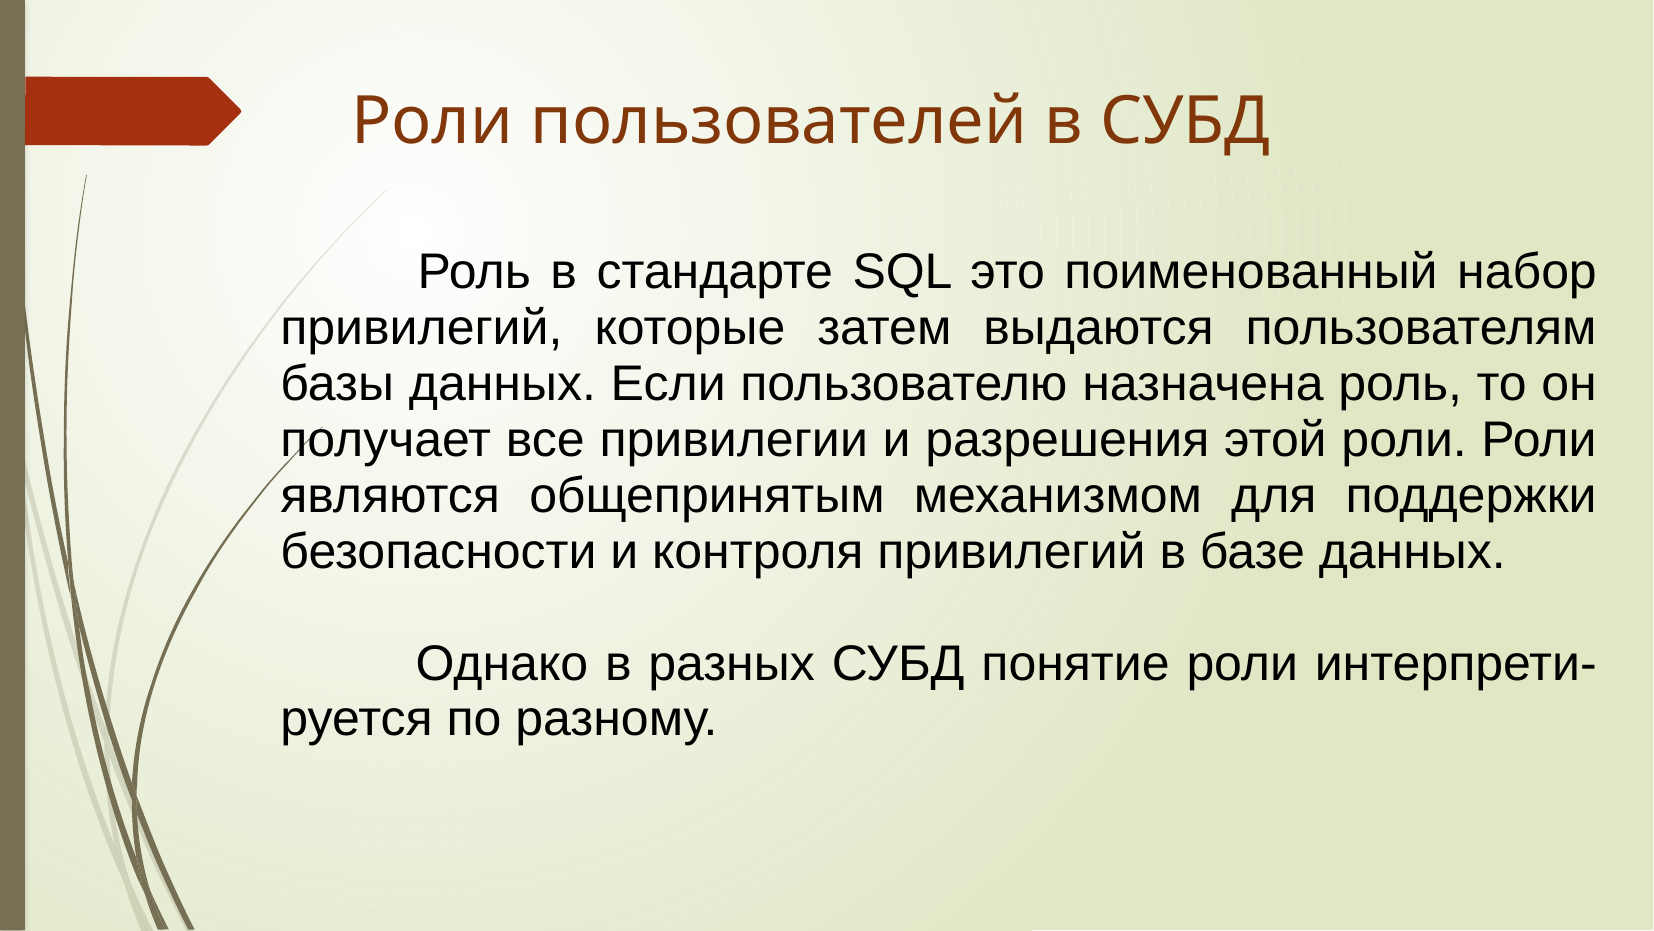

# Роли пользователей в СУБД
 Роль в стандарте SQL это поименованный набор привилегий, которые затем выдаются пользователям базы данных. Если пользователю назначена роль, то он получает все привилегии и разрешения этой роли. Роли являются общепринятым механизмом для поддержки безопасности и контроля привилегий в базе данных.
 Однако в разных СУБД понятие роли интерпрети- руется по разному.